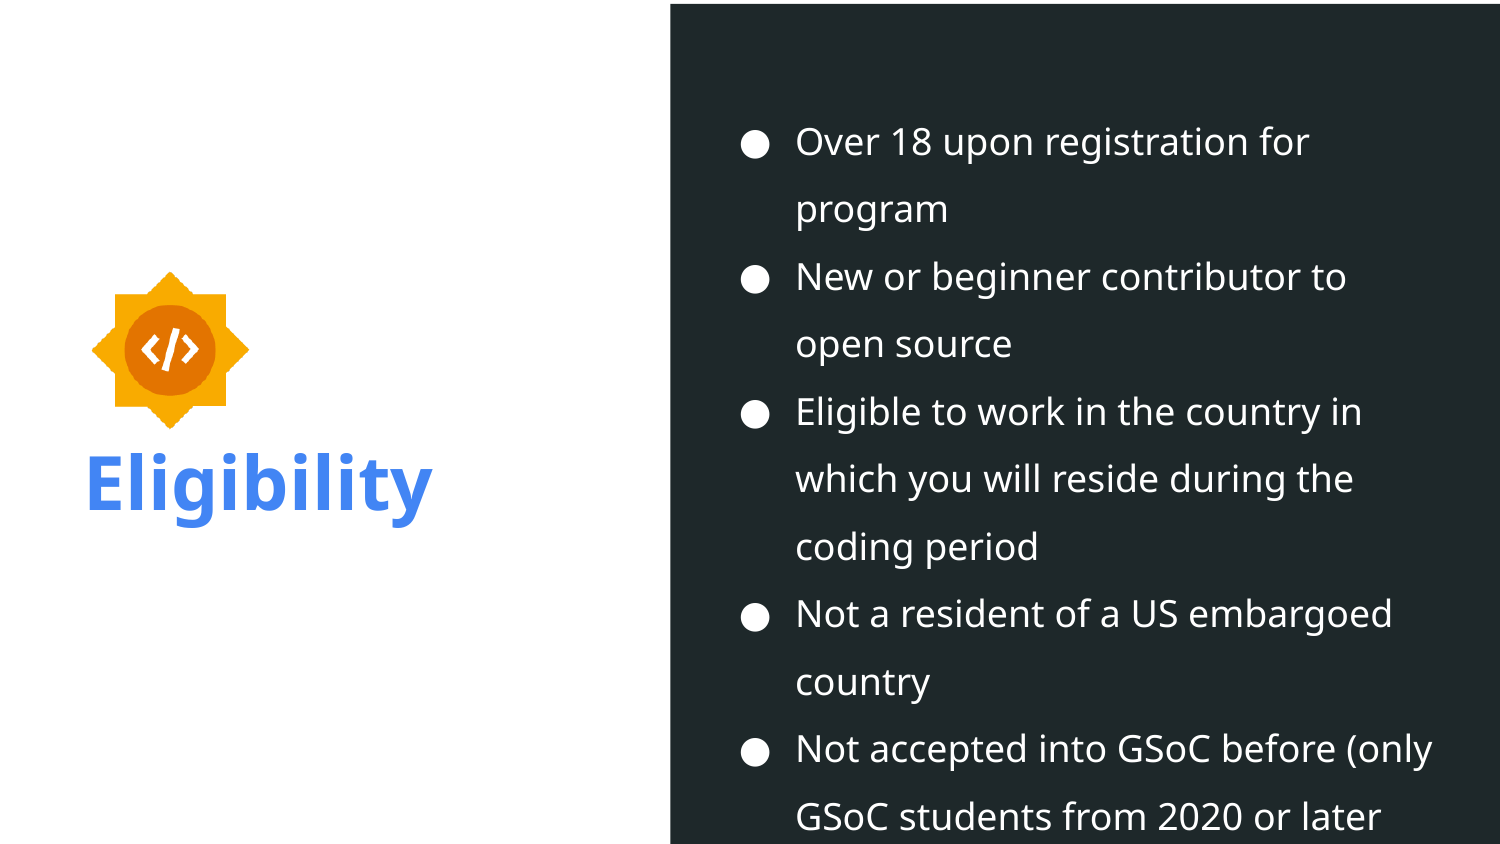

Over 18 upon registration for program
New or beginner contributor to open source
Eligible to work in the country in which you will reside during the coding period
Not a resident of a US embargoed country
Not accepted into GSoC before (only GSoC students from 2020 or later are eligible for 2nd time acceptance in 2022).
# Eligibility